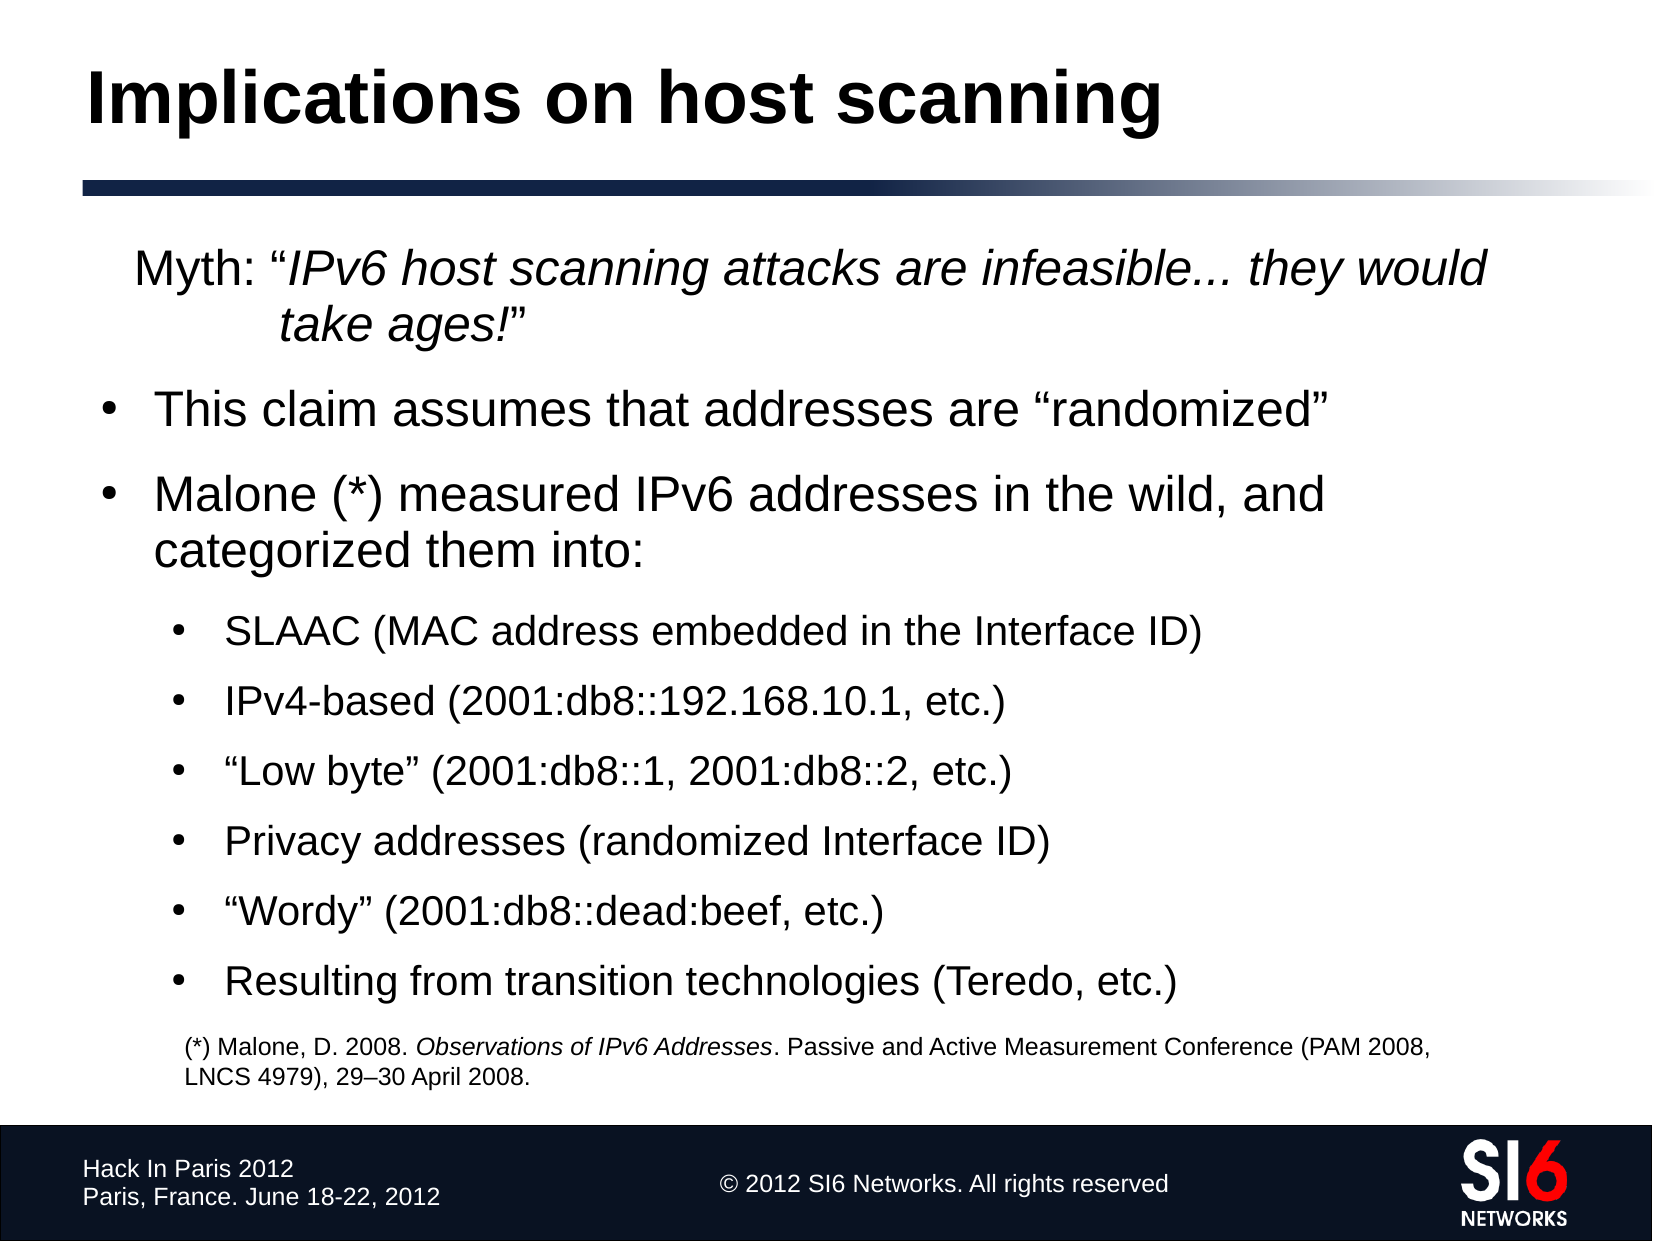

# Implications on host scanning
Myth: “IPv6 host scanning attacks are infeasible... they would take ages!”
This claim assumes that addresses are “randomized”
Malone (*) measured IPv6 addresses in the wild, and categorized them into:
SLAAC (MAC address embedded in the Interface ID)
IPv4-based (2001:db8::192.168.10.1, etc.)
“Low byte” (2001:db8::1, 2001:db8::2, etc.)
Privacy addresses (randomized Interface ID)
“Wordy” (2001:db8::dead:beef, etc.)
Resulting from transition technologies (Teredo, etc.)
(*) Malone, D. 2008. Observations of IPv6 Addresses. Passive and Active Measurement Conference (PAM 2008, LNCS 4979), 29–30 April 2008.
Congreso de Seguridad en Computo 2011